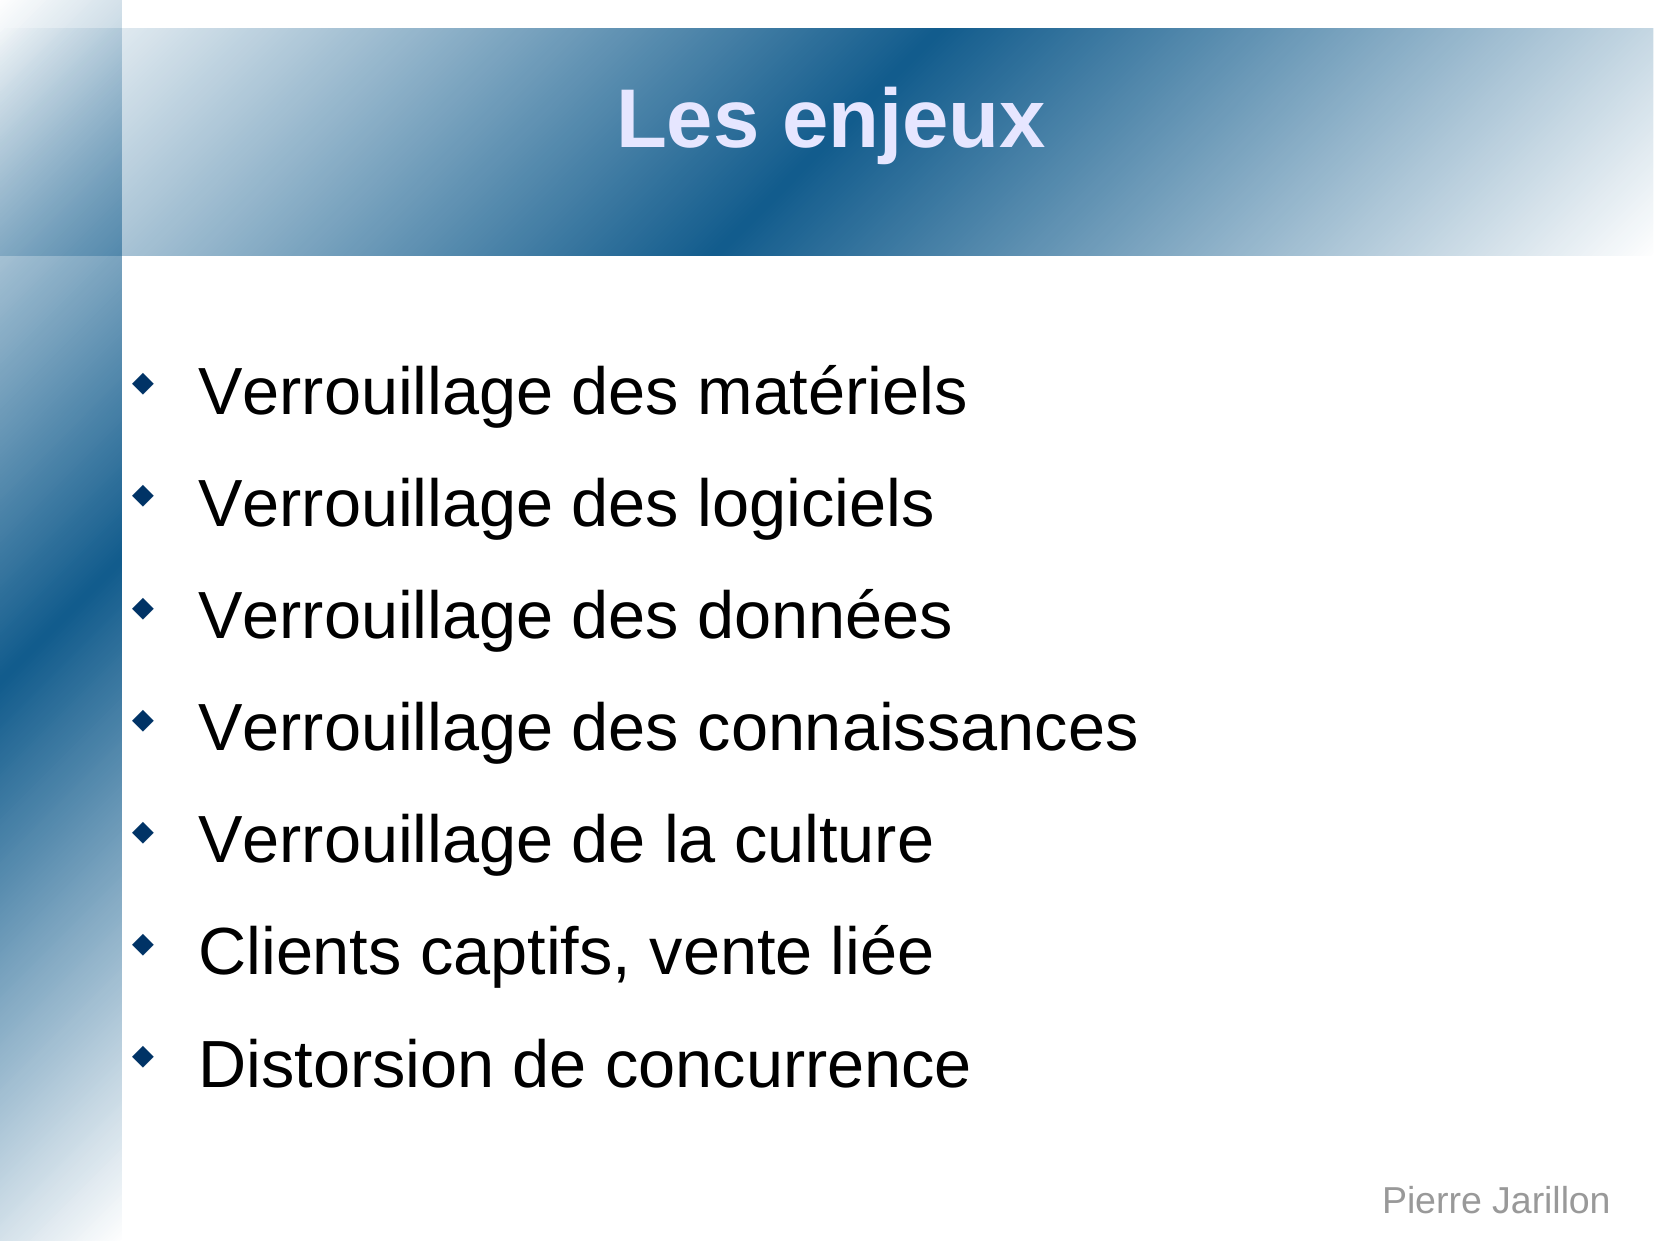

# Les enjeux
Verrouillage des matériels
Verrouillage des logiciels
Verrouillage des données
Verrouillage des connaissances
Verrouillage de la culture
Clients captifs, vente liée
Distorsion de concurrence